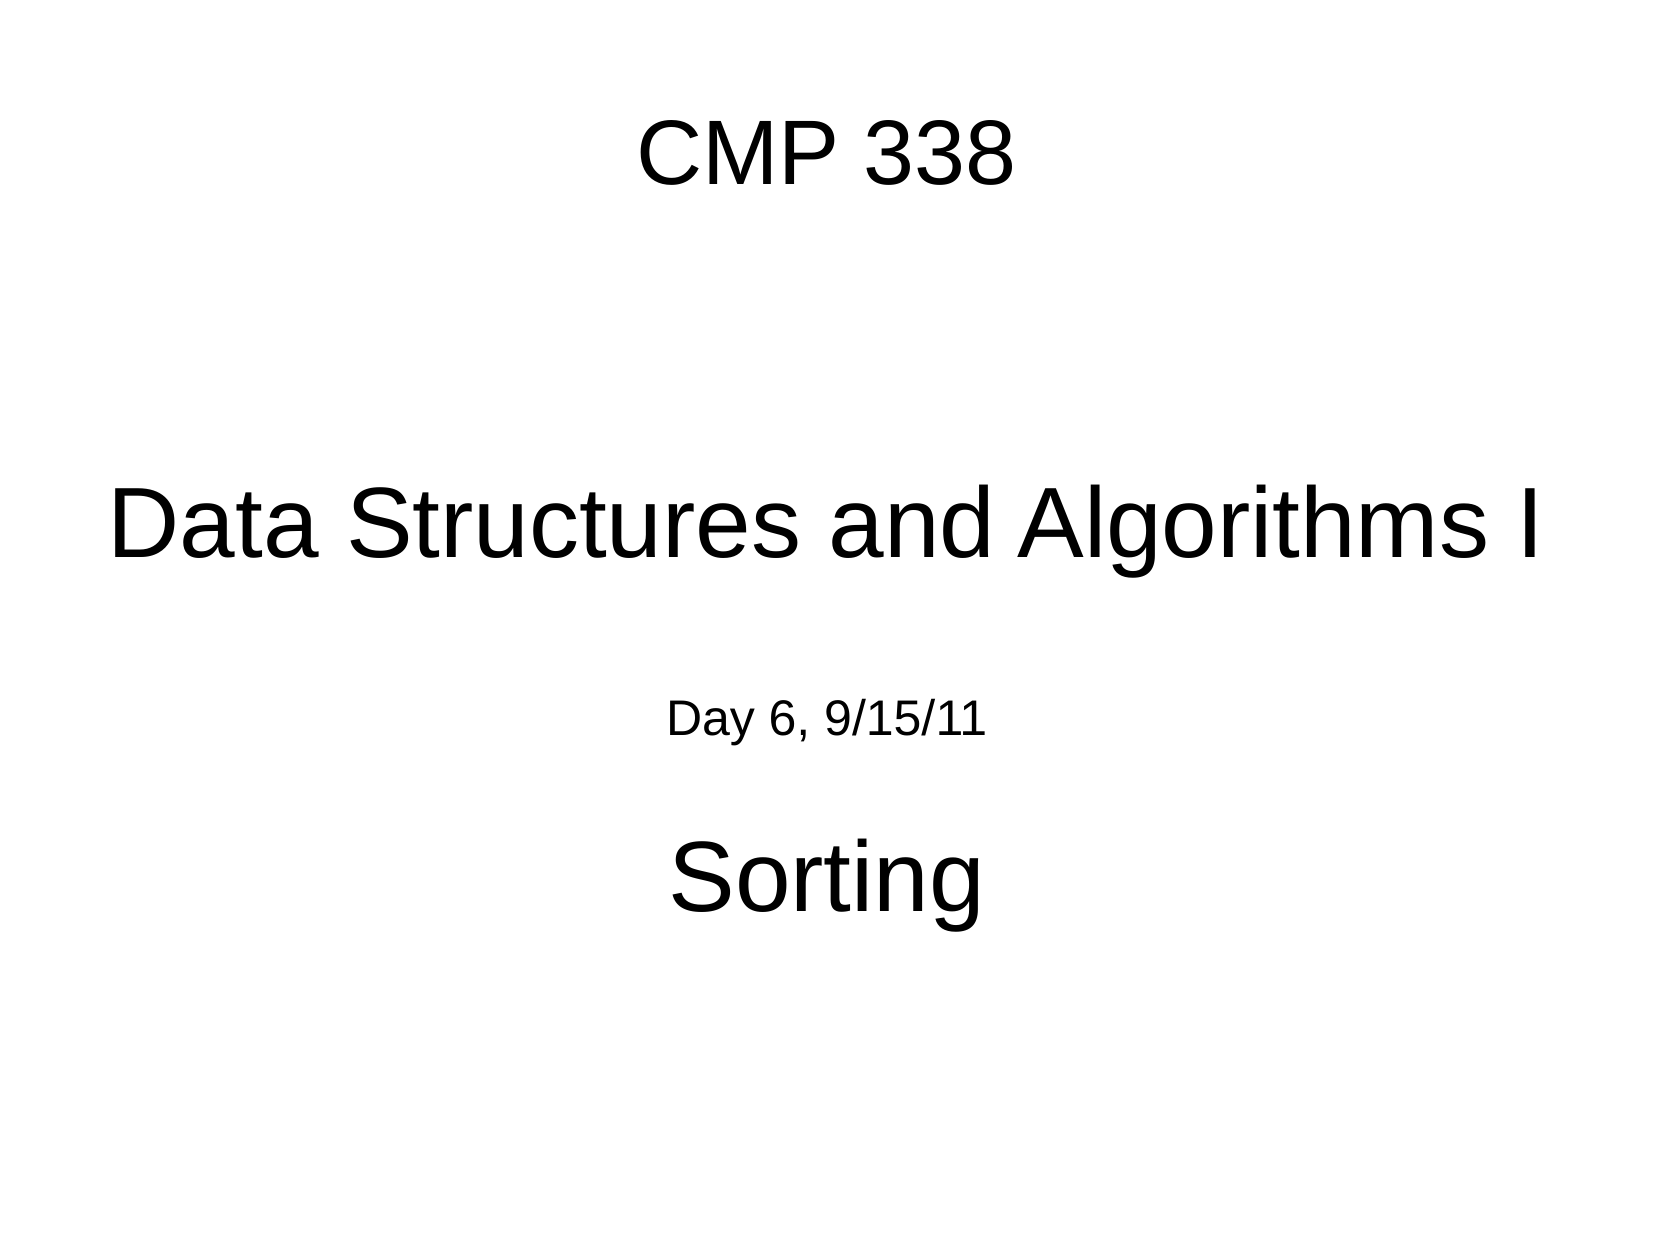

# CMP 338
Data Structures and Algorithms I
Day 6, 9/15/11
Sorting